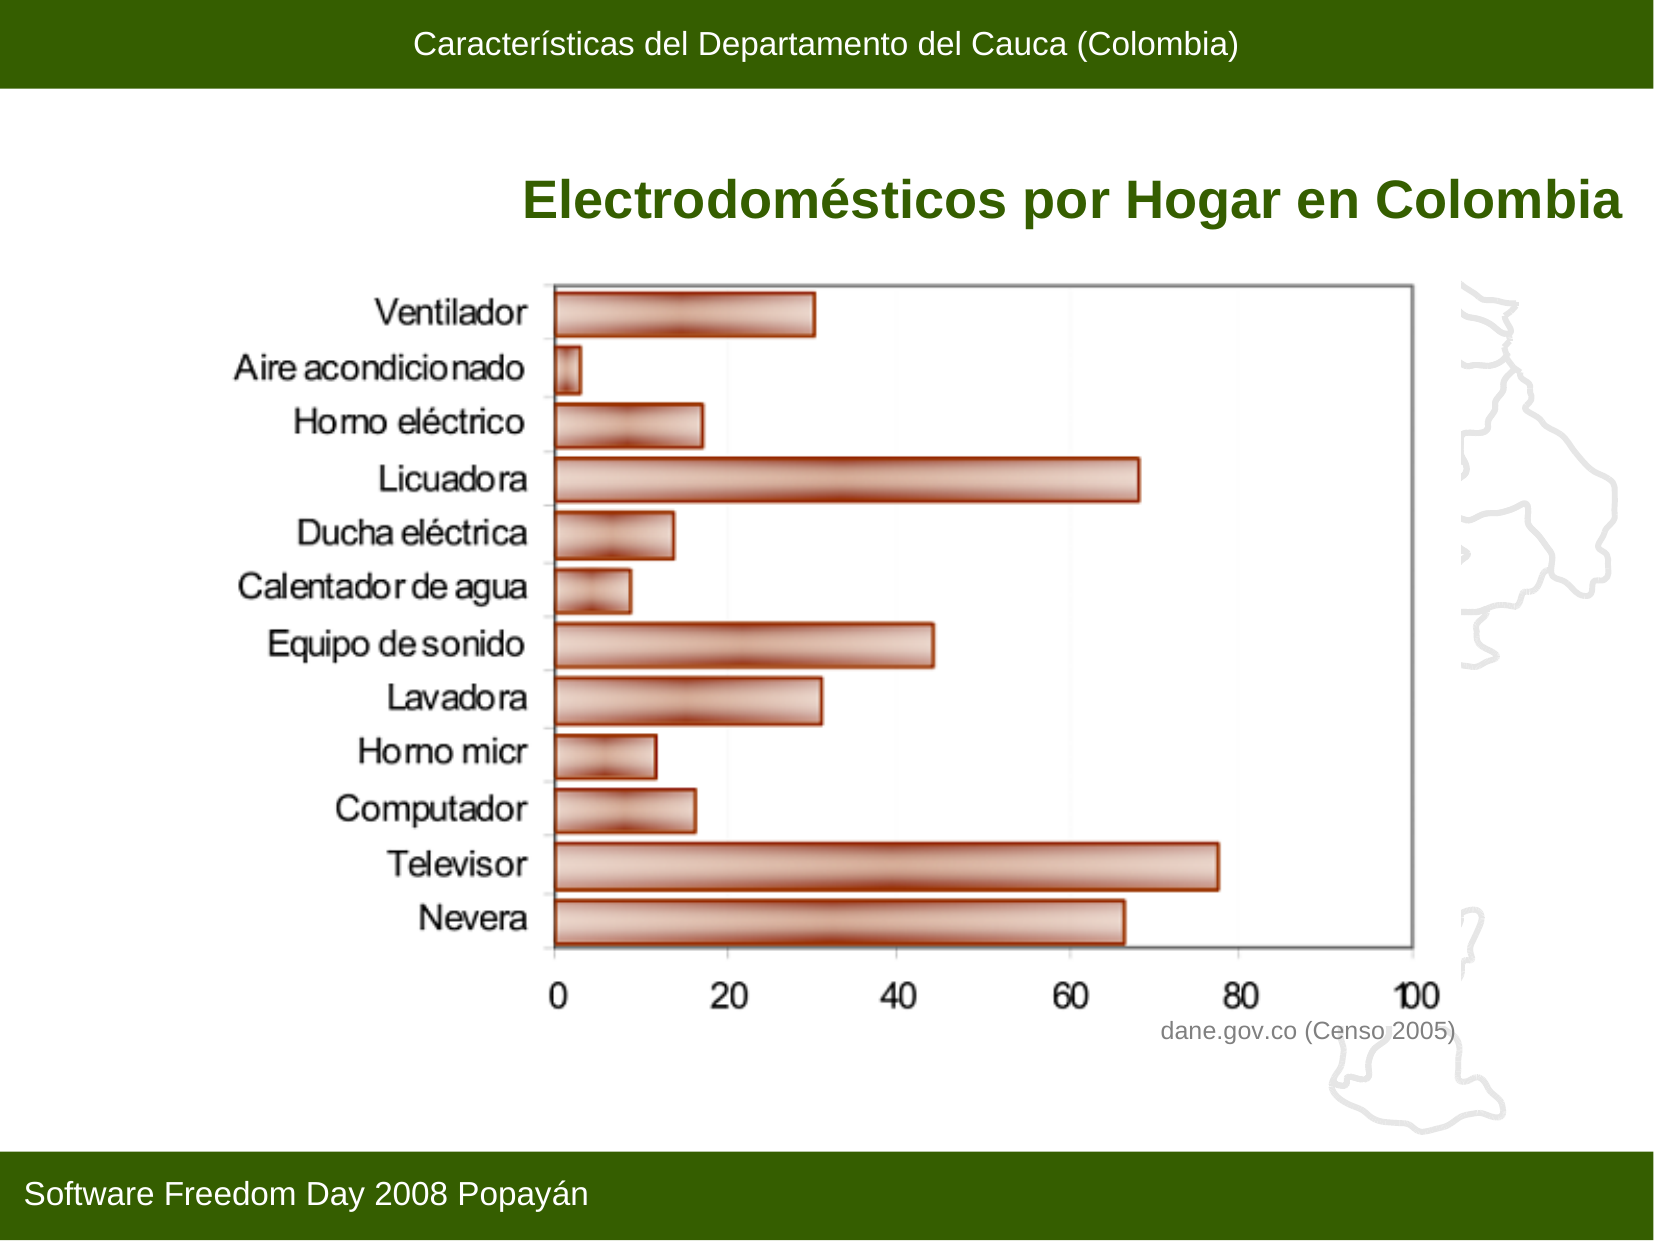

# Electrodomésticos por Hogar en Colombia
dane.gov.co (Censo 2005)